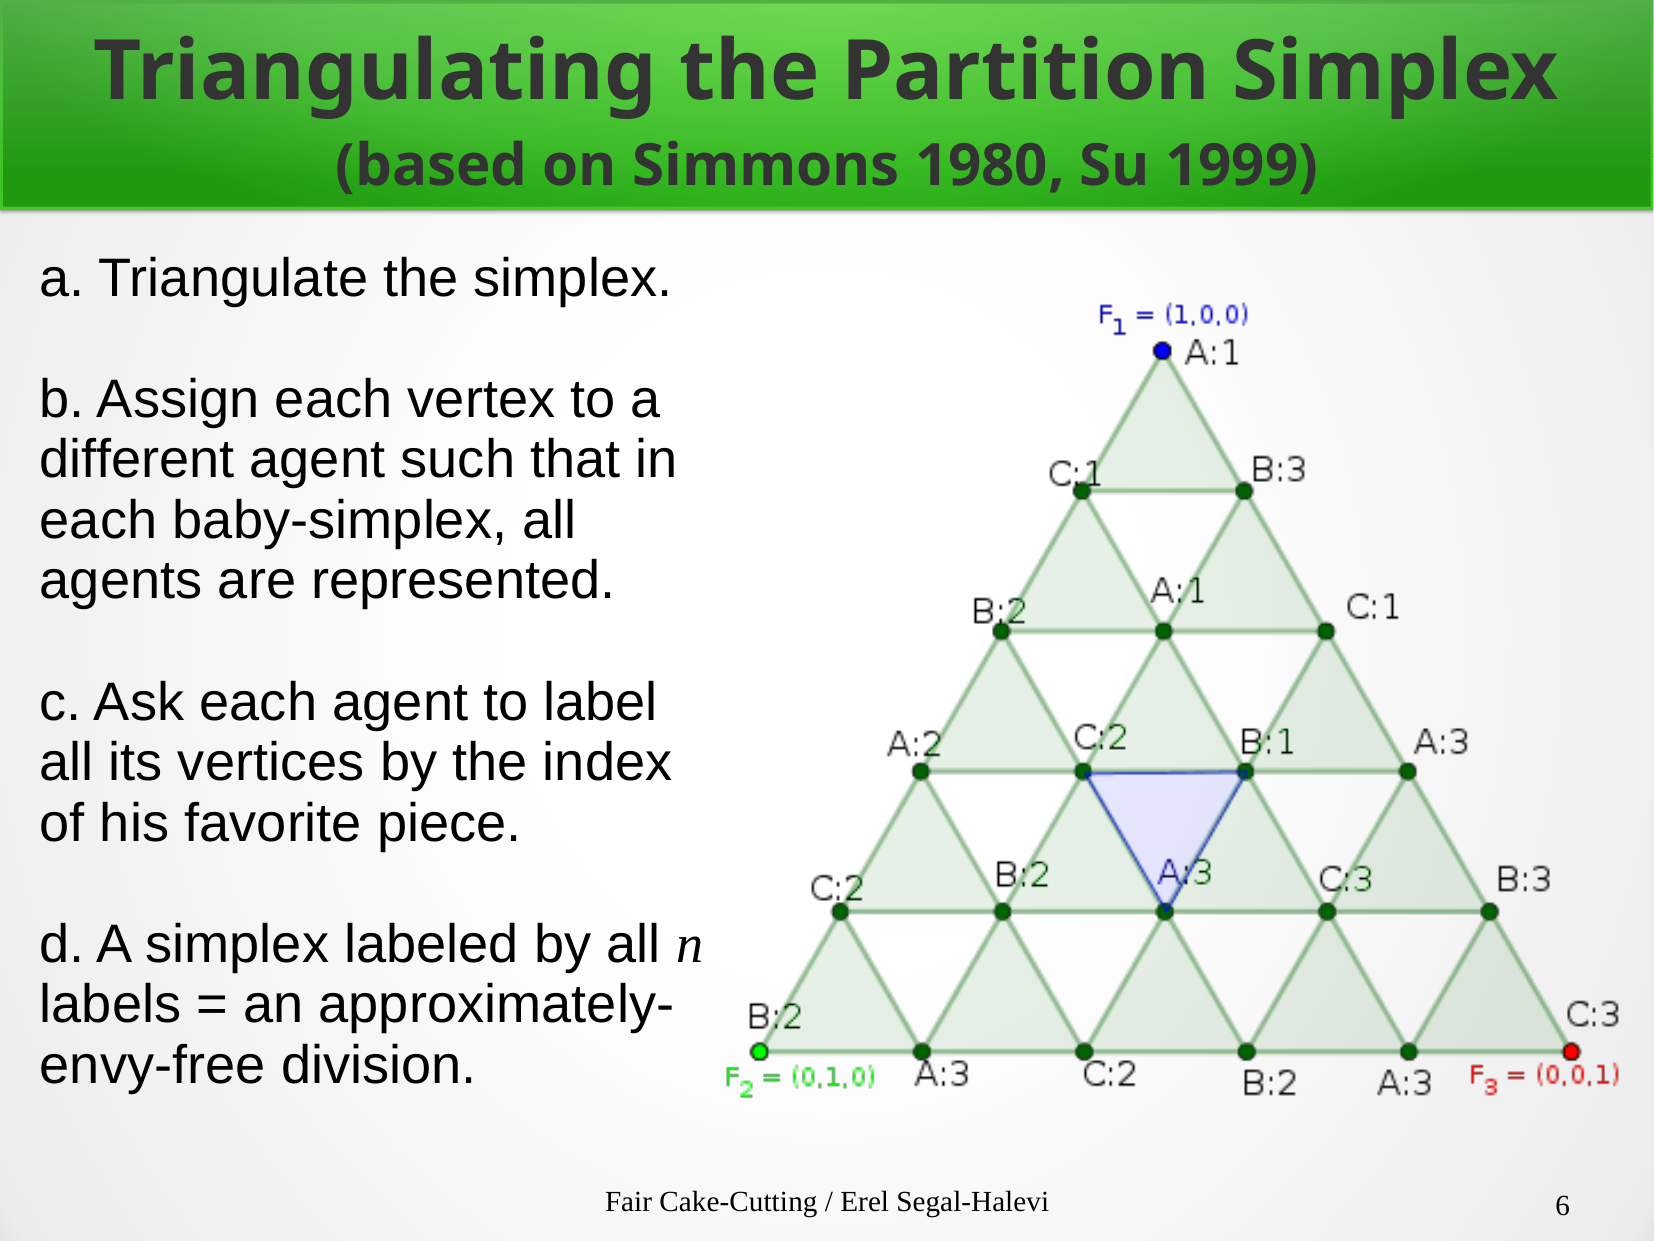

# Triangulating the Partition Simplex (based on Simmons 1980, Su 1999)
a. Triangulate the simplex.
b. Assign each vertex to a different agent such that in each baby-simplex, all agents are represented.
c. Ask each agent to label all its vertices by the index of his favorite piece.
d. A simplex labeled by all n labels = an approximately-envy-free division.
Fair Cake-Cutting / Erel Segal-Halevi
6